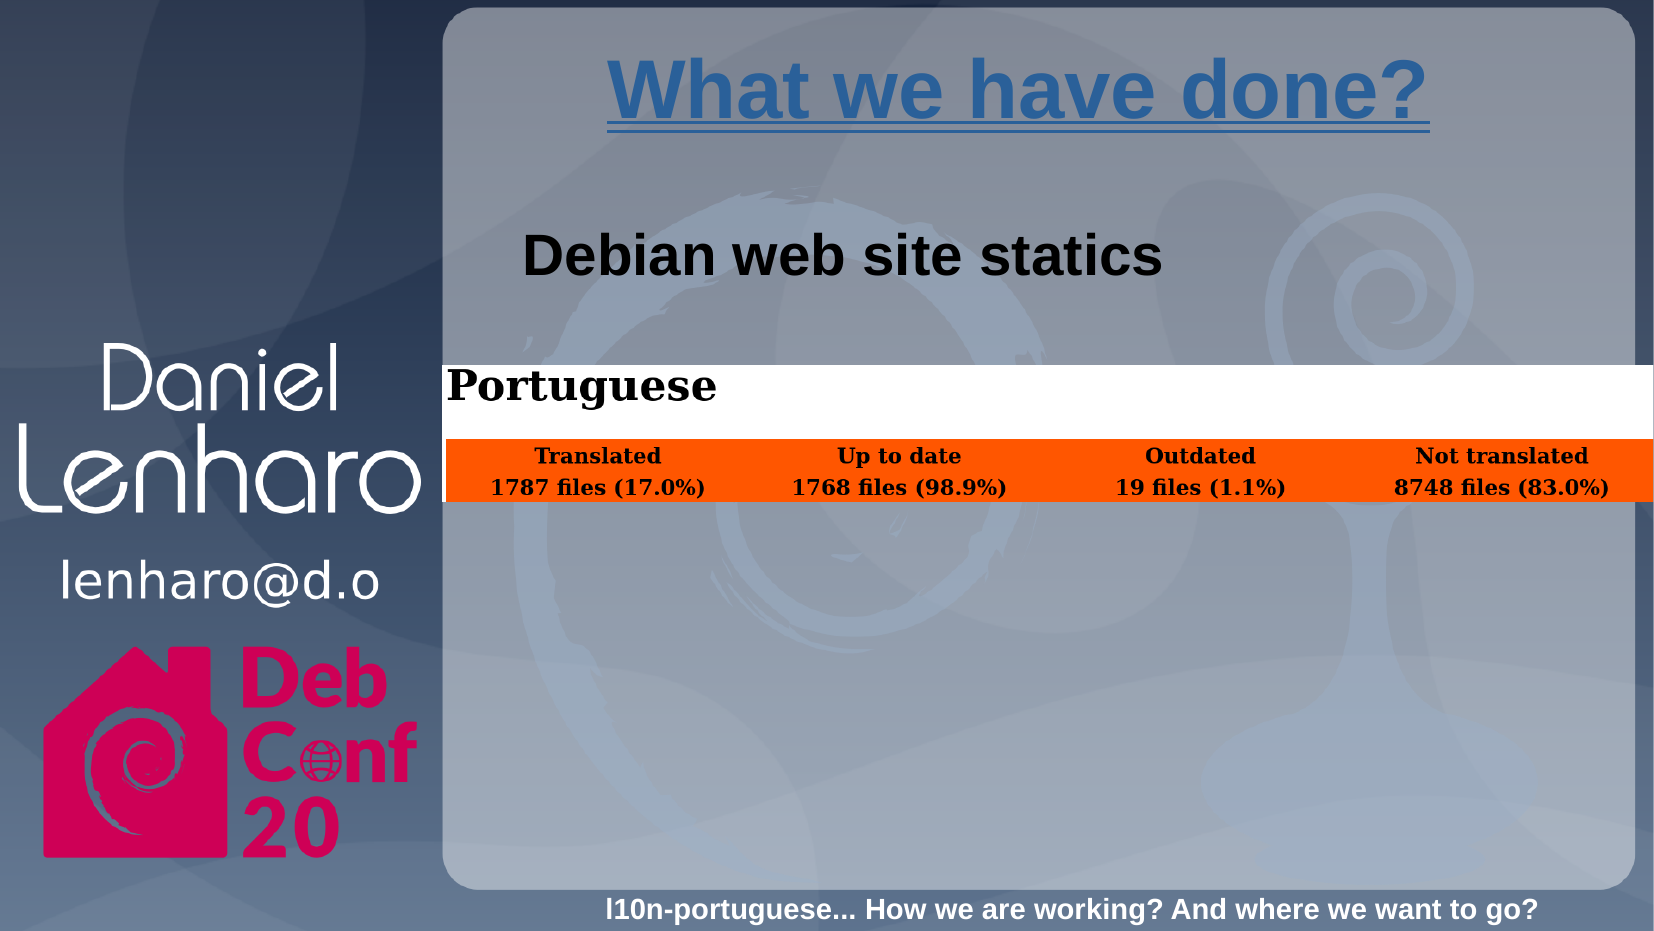

# What we have done?
Debian web site statics
l10n-portuguese... How we are working? And where we want to go?